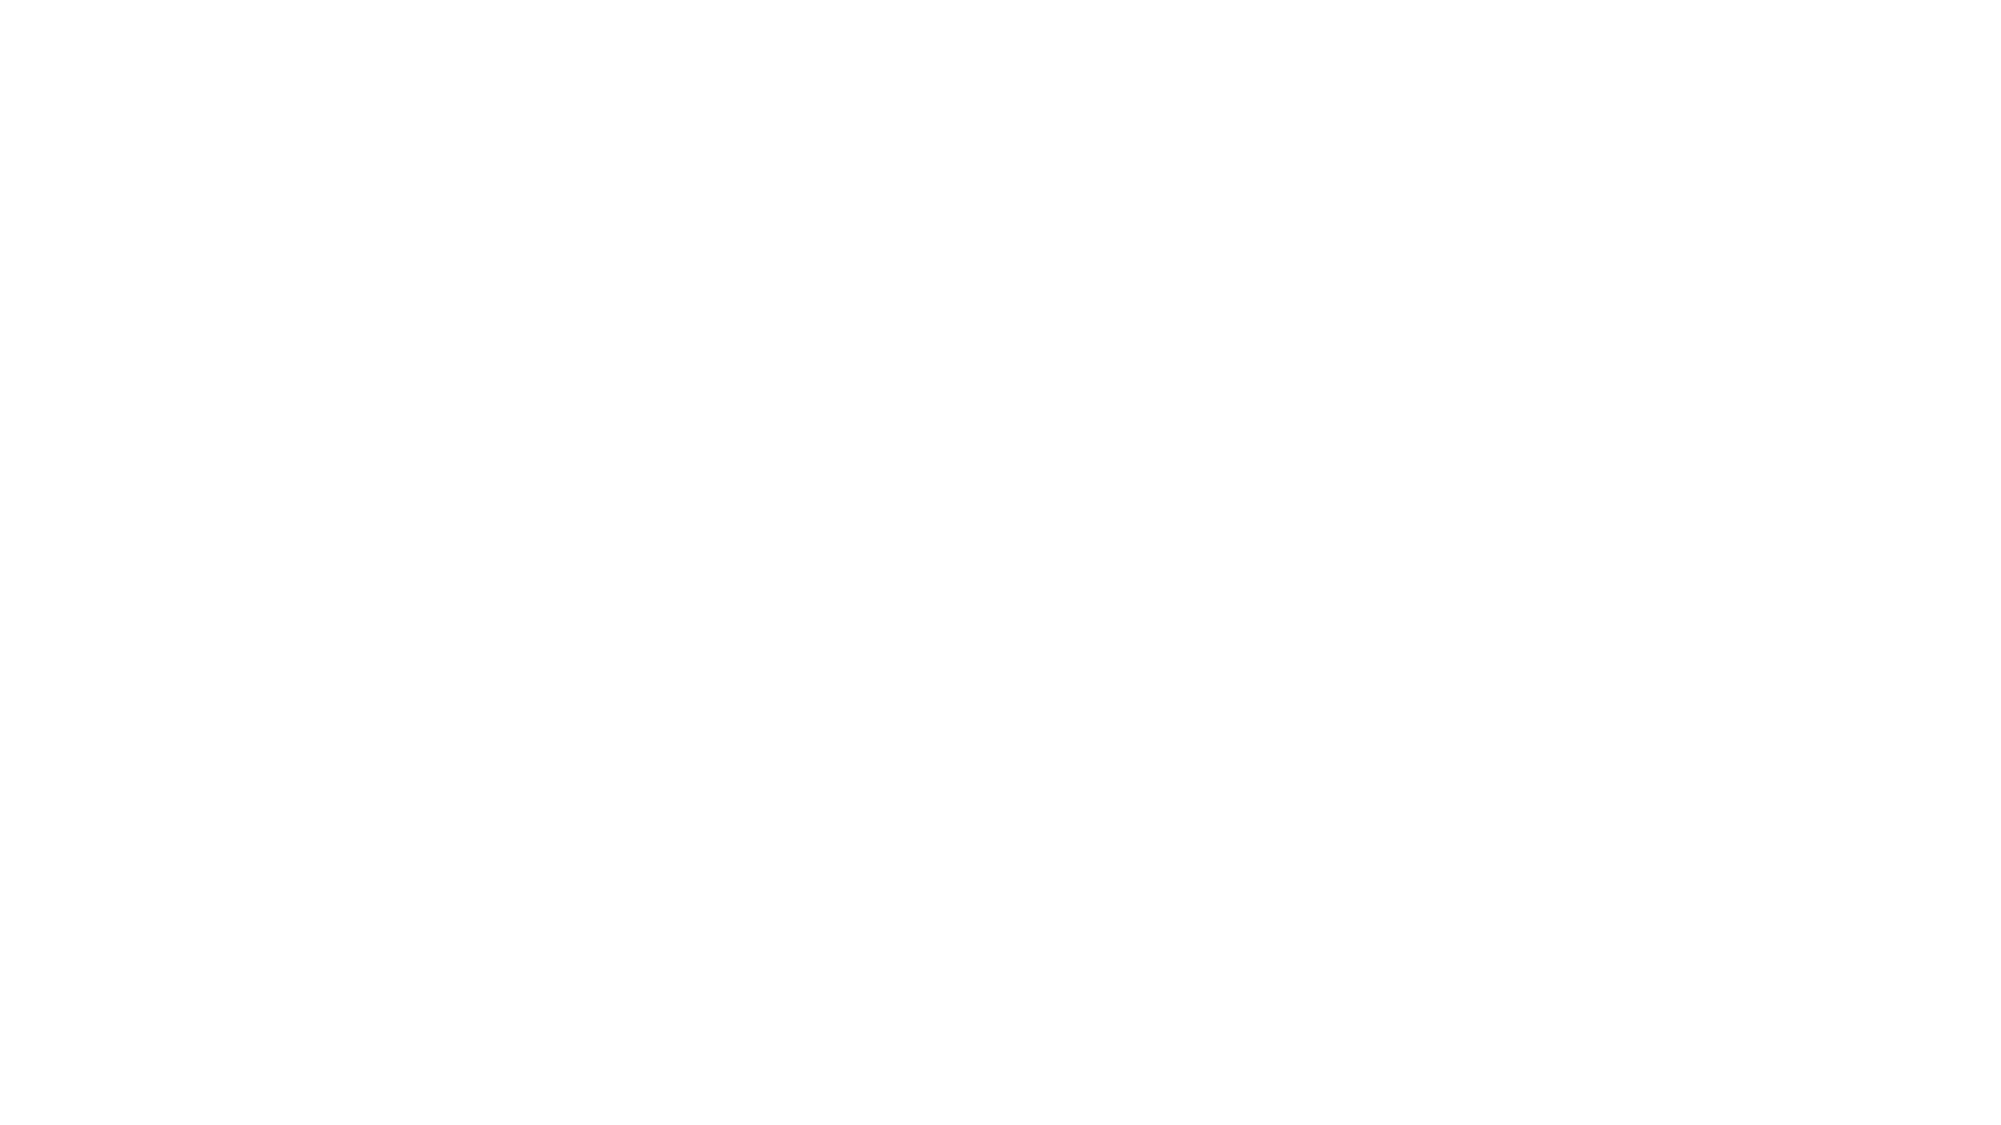

SOMMAIRE
01
PRÉSENTATION DU PROJET
02
ASPECT TECHNIQUE
03
CAHIER DES CHARGES
04
PROJET
(Étapes du projet, graphiques)
05
DÉMONSTRATION
06
CONCLUSION
1